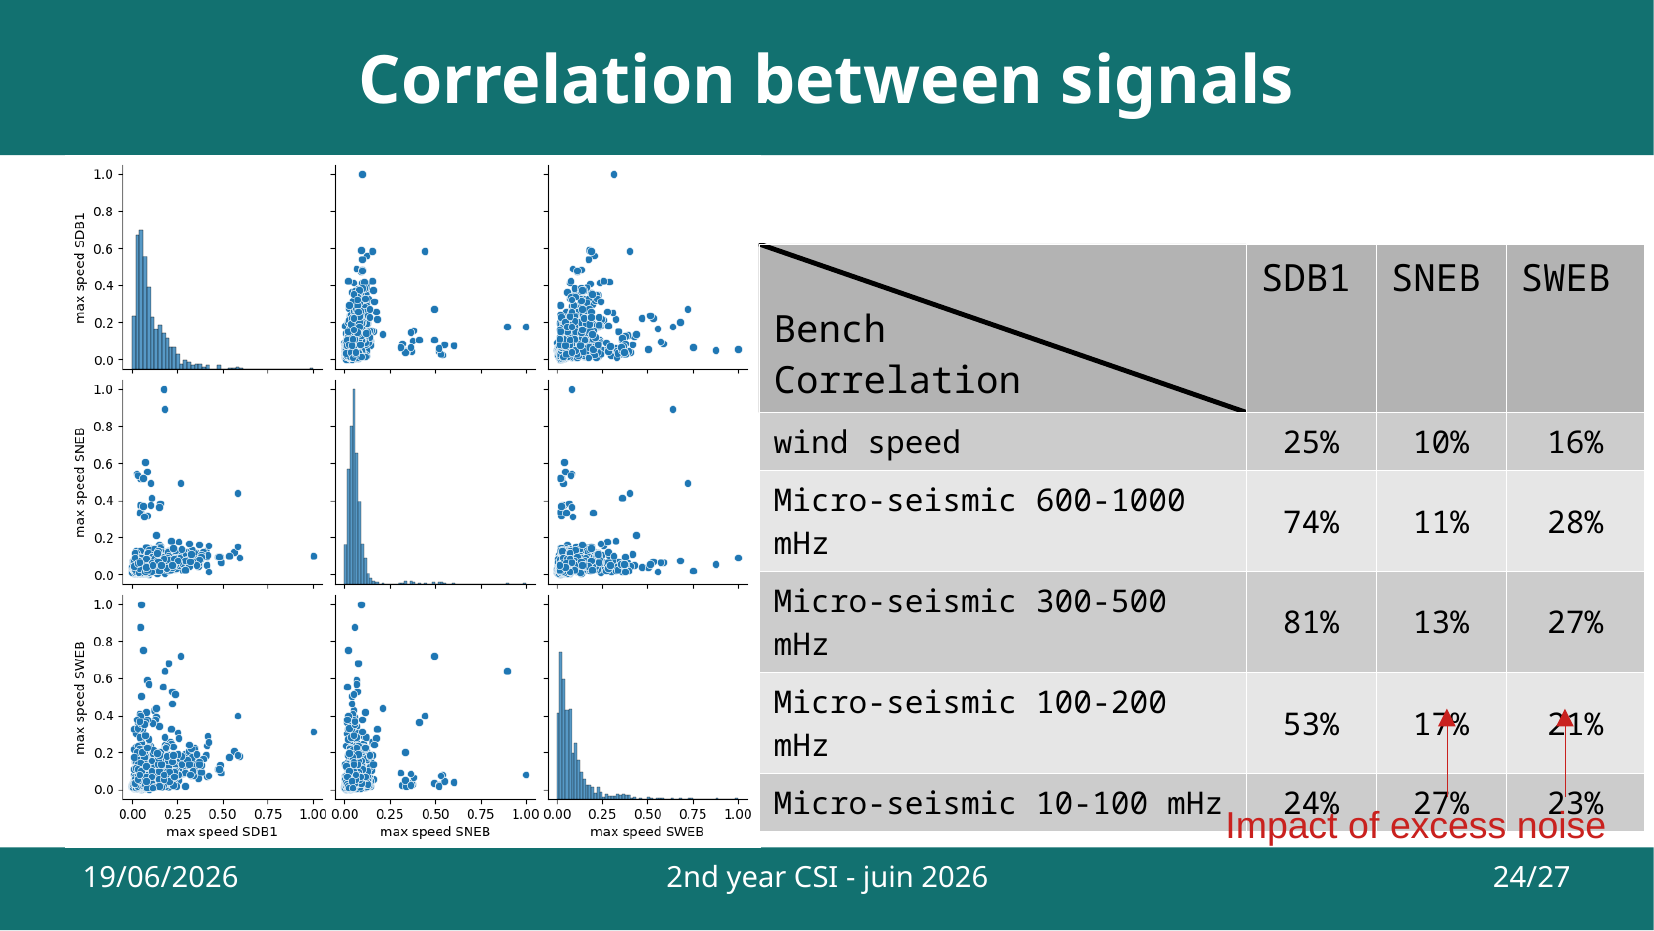

# Correlation between signals
| Bench Correlation | SDB1 | SNEB | SWEB |
| --- | --- | --- | --- |
| wind speed | 25% | 10% | 16% |
| Micro-seismic 600-1000 mHz | 74% | 11% | 28% |
| Micro-seismic 300-500 mHz | 81% | 13% | 27% |
| Micro-seismic 100-200 mHz | 53% | 17% | 21% |
| Micro-seismic 10-100 mHz | 24% | 27% | 23% |
Impact of excess noise
19/06/2026
2nd year CSI - juin 2026
24